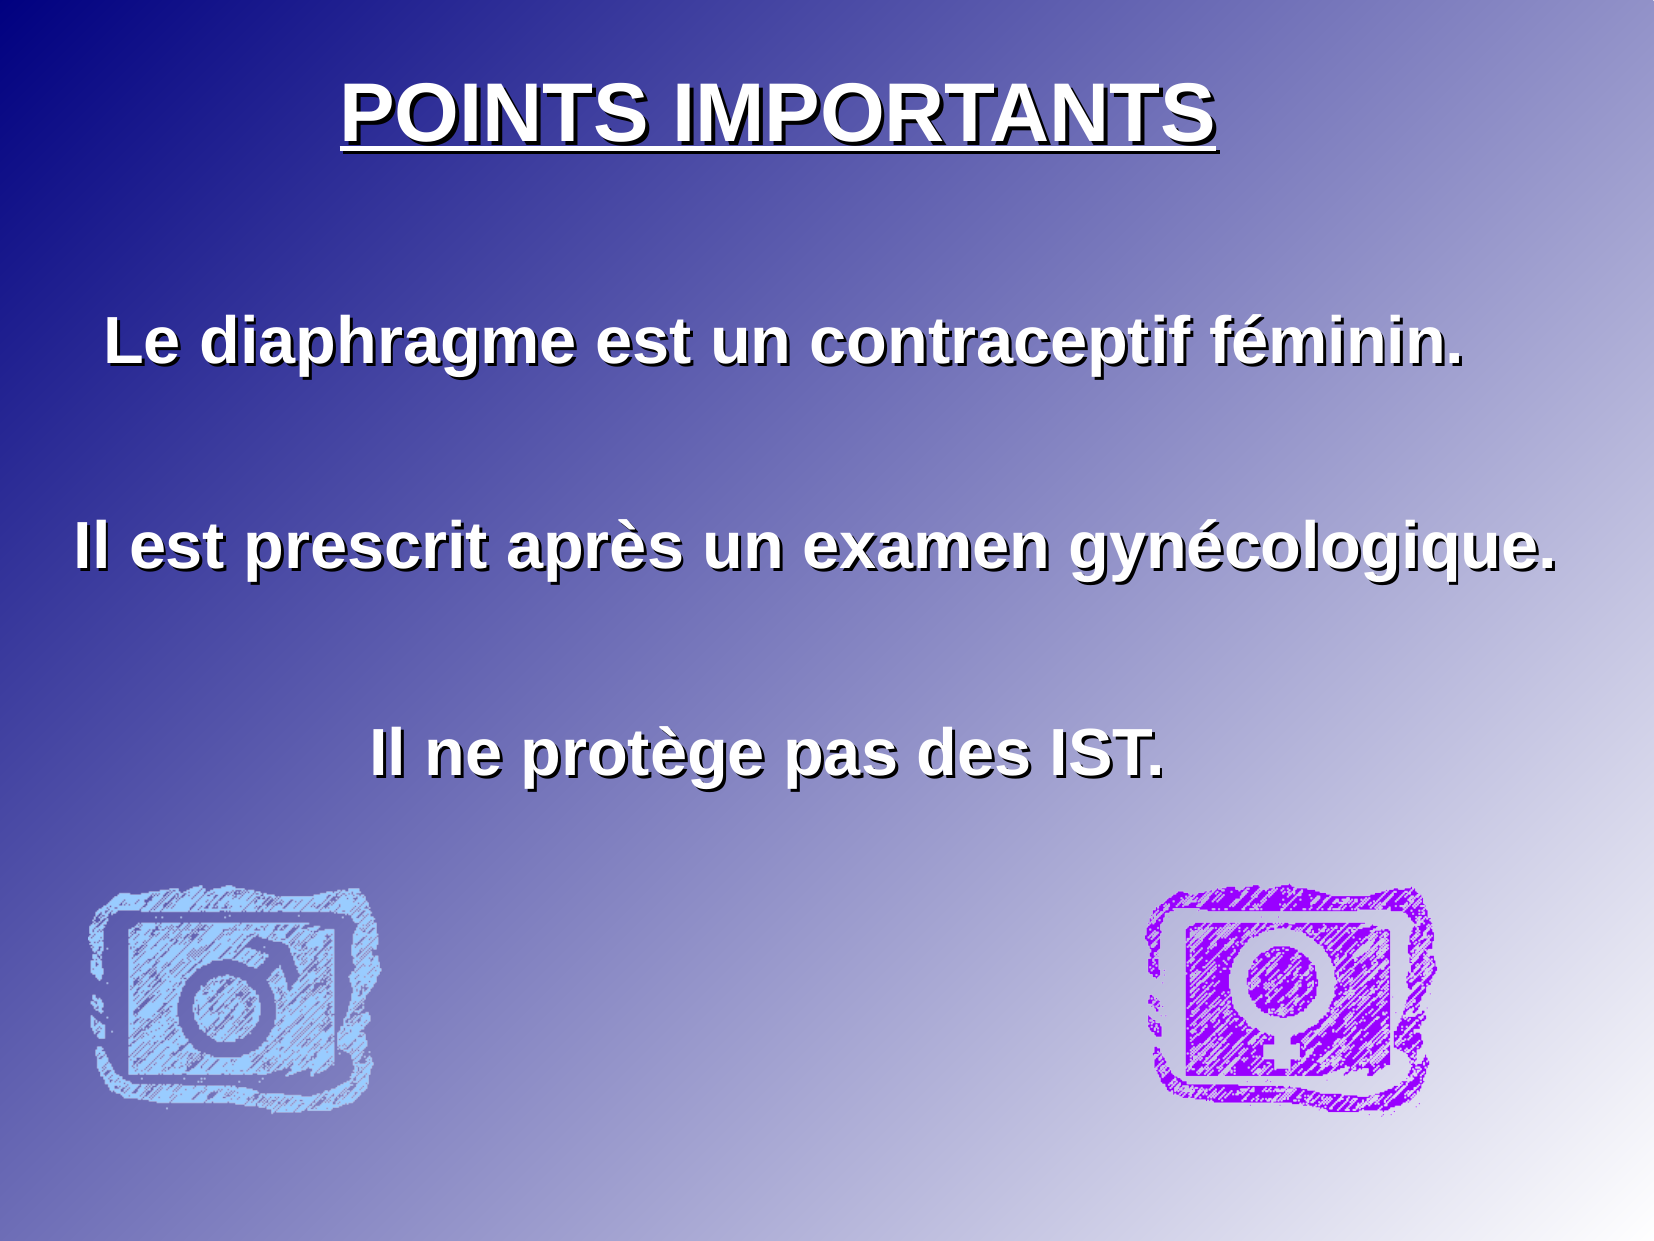

POINTS IMPORTANTS
Le diaphragme est un contraceptif féminin.
Il est prescrit après un examen gynécologique.
Il ne protège pas des IST.